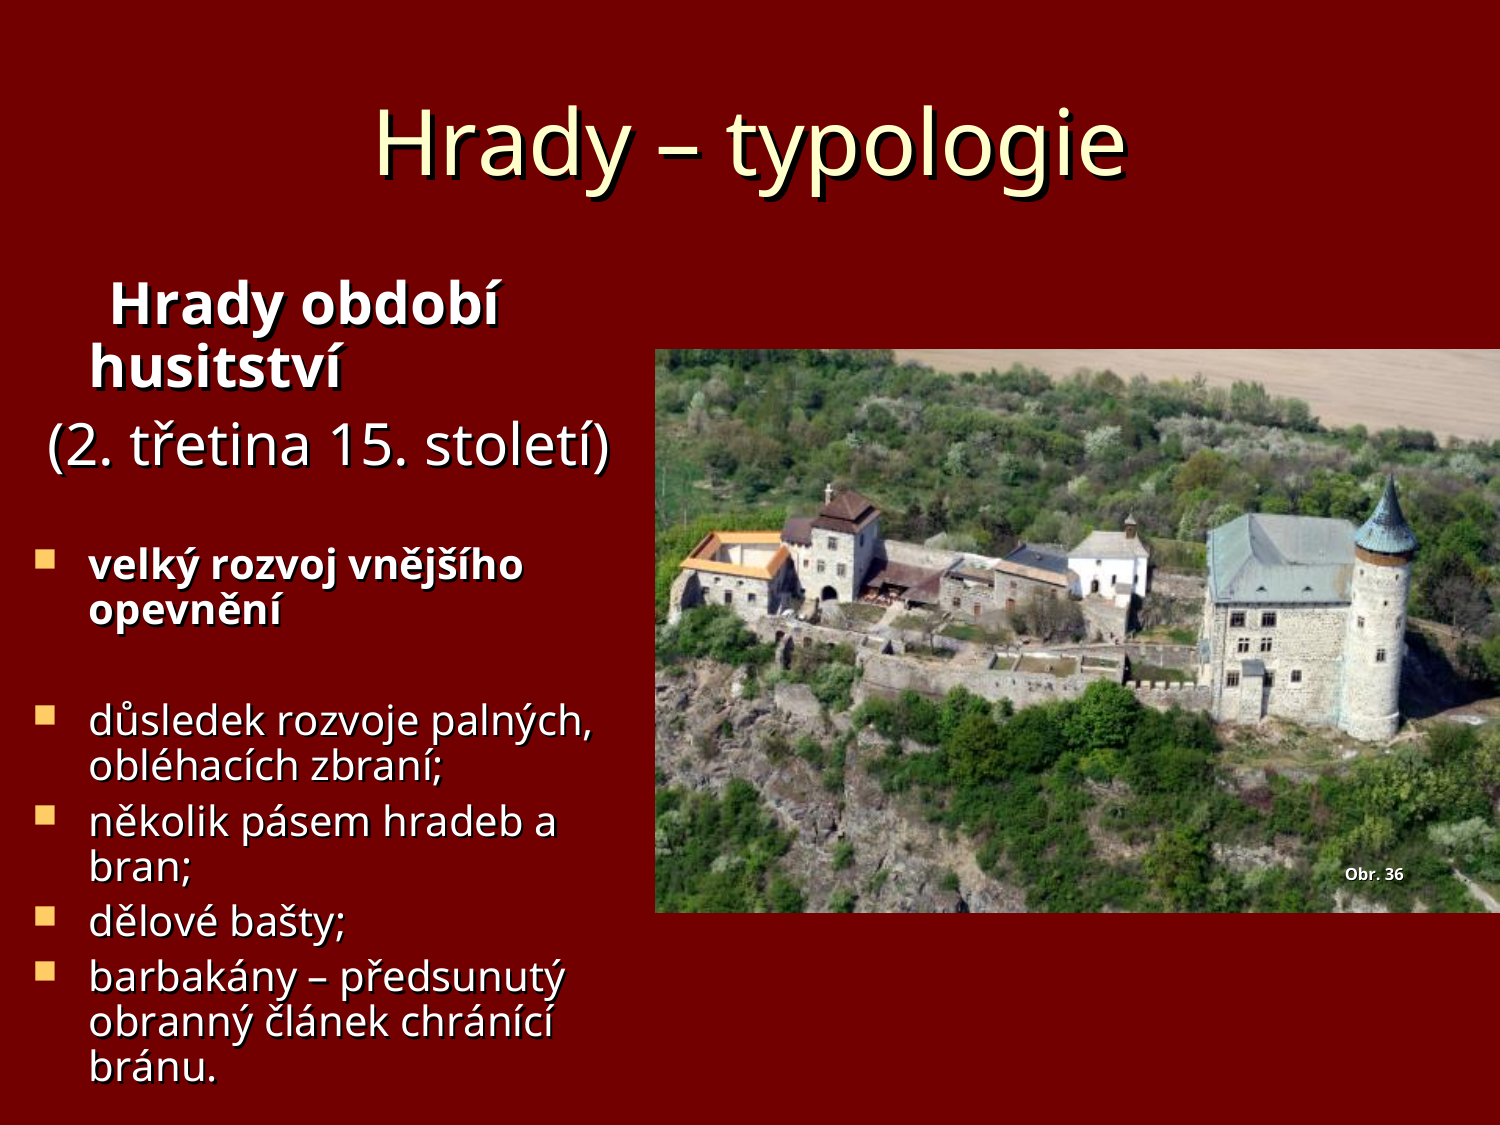

# Hrady – typologie
 Hrady období 	husitství
 (2. třetina 15. století)
velký rozvoj vnějšího opevnění
důsledek rozvoje palných, obléhacích zbraní;
několik pásem hradeb a bran;
dělové bašty;
barbakány – předsunutý obranný článek chránící bránu.
Obr. 36